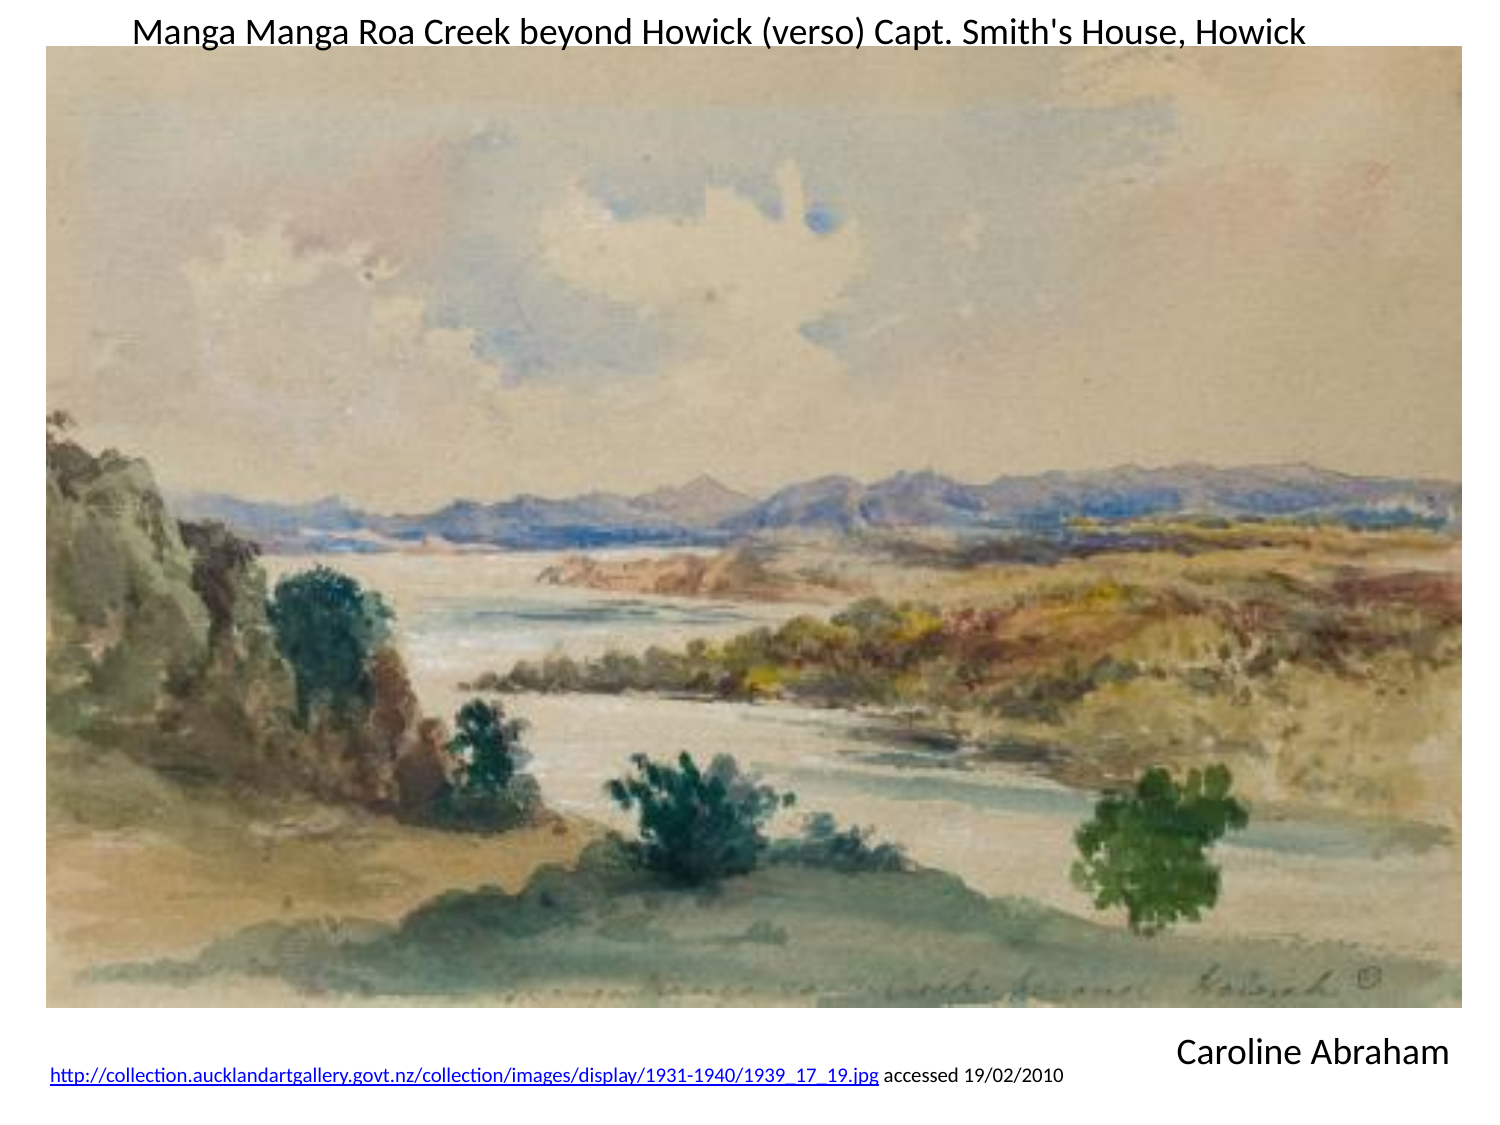

Manga Manga Roa Creek beyond Howick (verso) Capt. Smith's House, Howick
Caroline Abraham
http://collection.aucklandartgallery.govt.nz/collection/images/display/1931-1940/1939_17_19.jpg accessed 19/02/2010